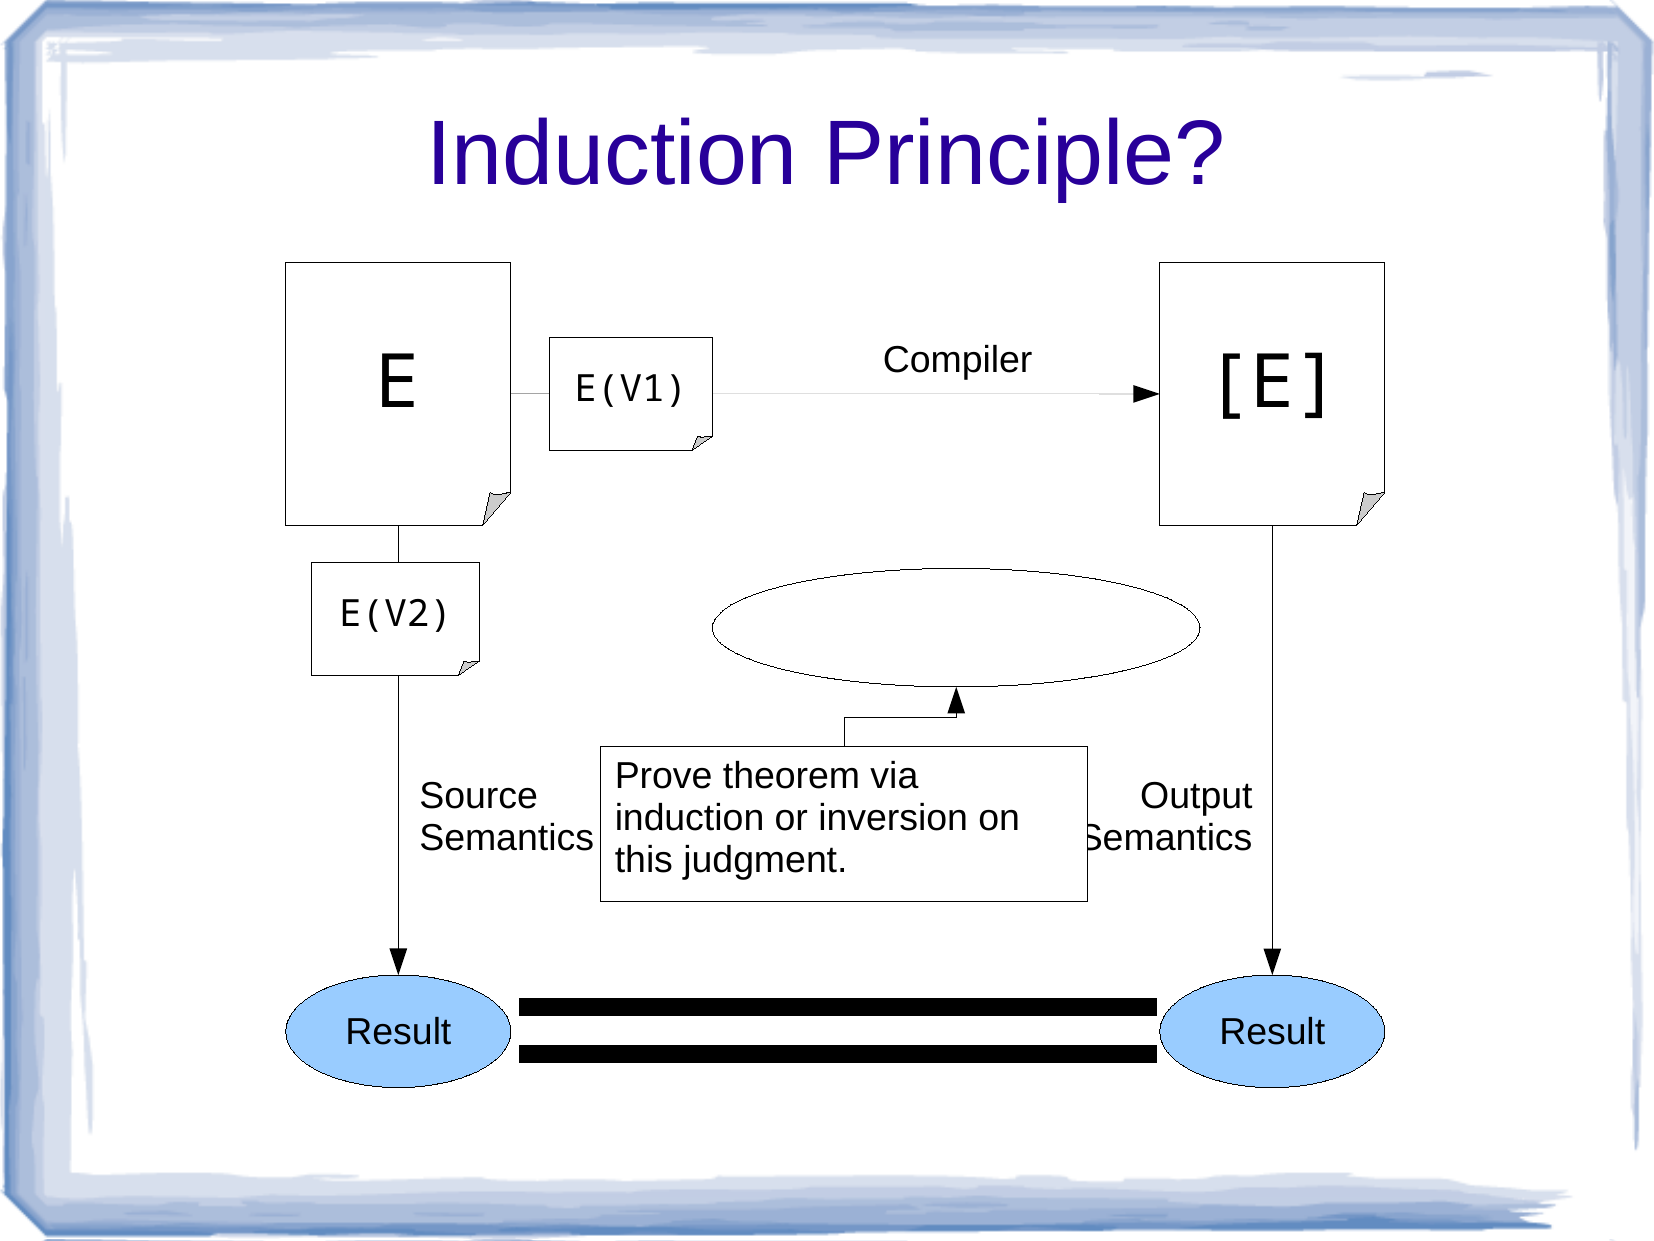

# Induction Principle?
E
[E]
Compiler
E(V1)
E(V2)
Prove theorem via induction or inversion on this judgment.
Source
Semantics
Output
Semantics
Result
Result